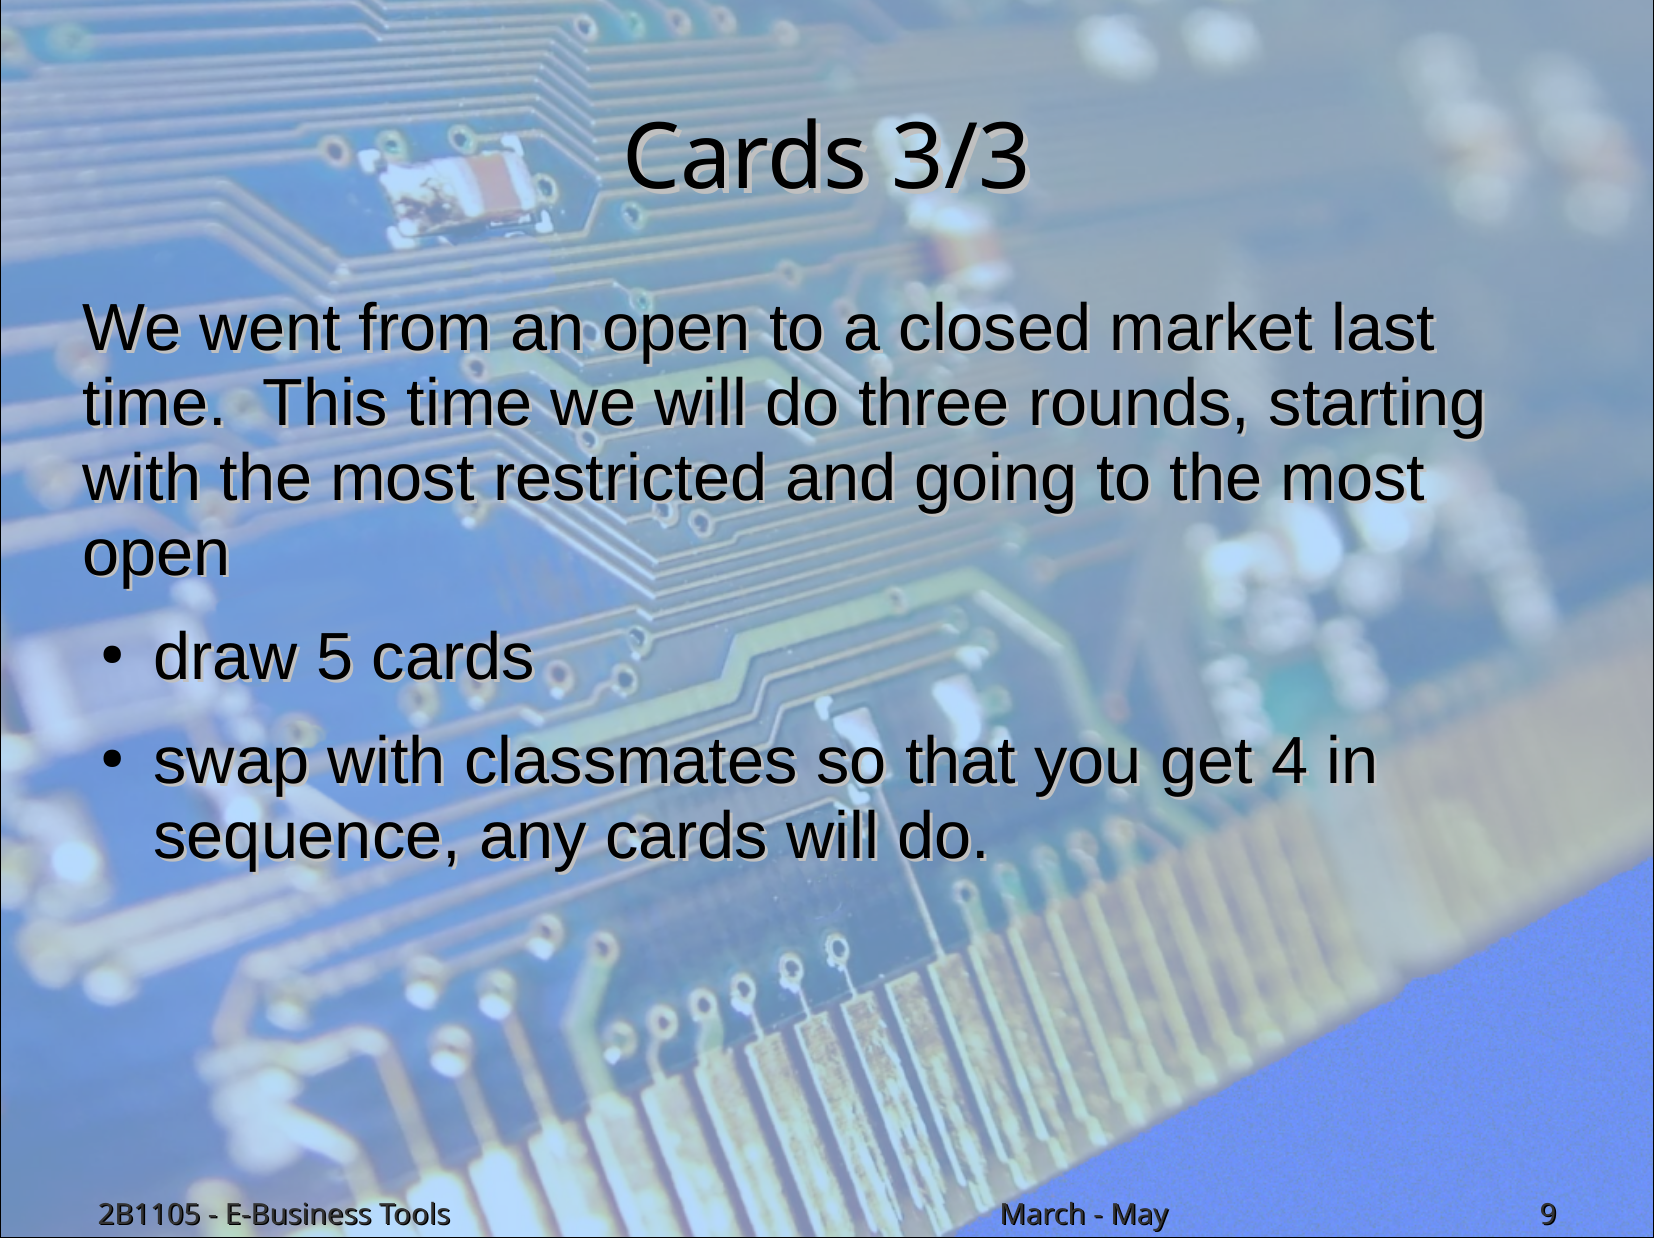

# Cards 3/3
We went from an open to a closed market last time. This time we will do three rounds, starting with the most restricted and going to the most open
draw 5 cards
swap with classmates so that you get 4 in sequence, any cards will do.